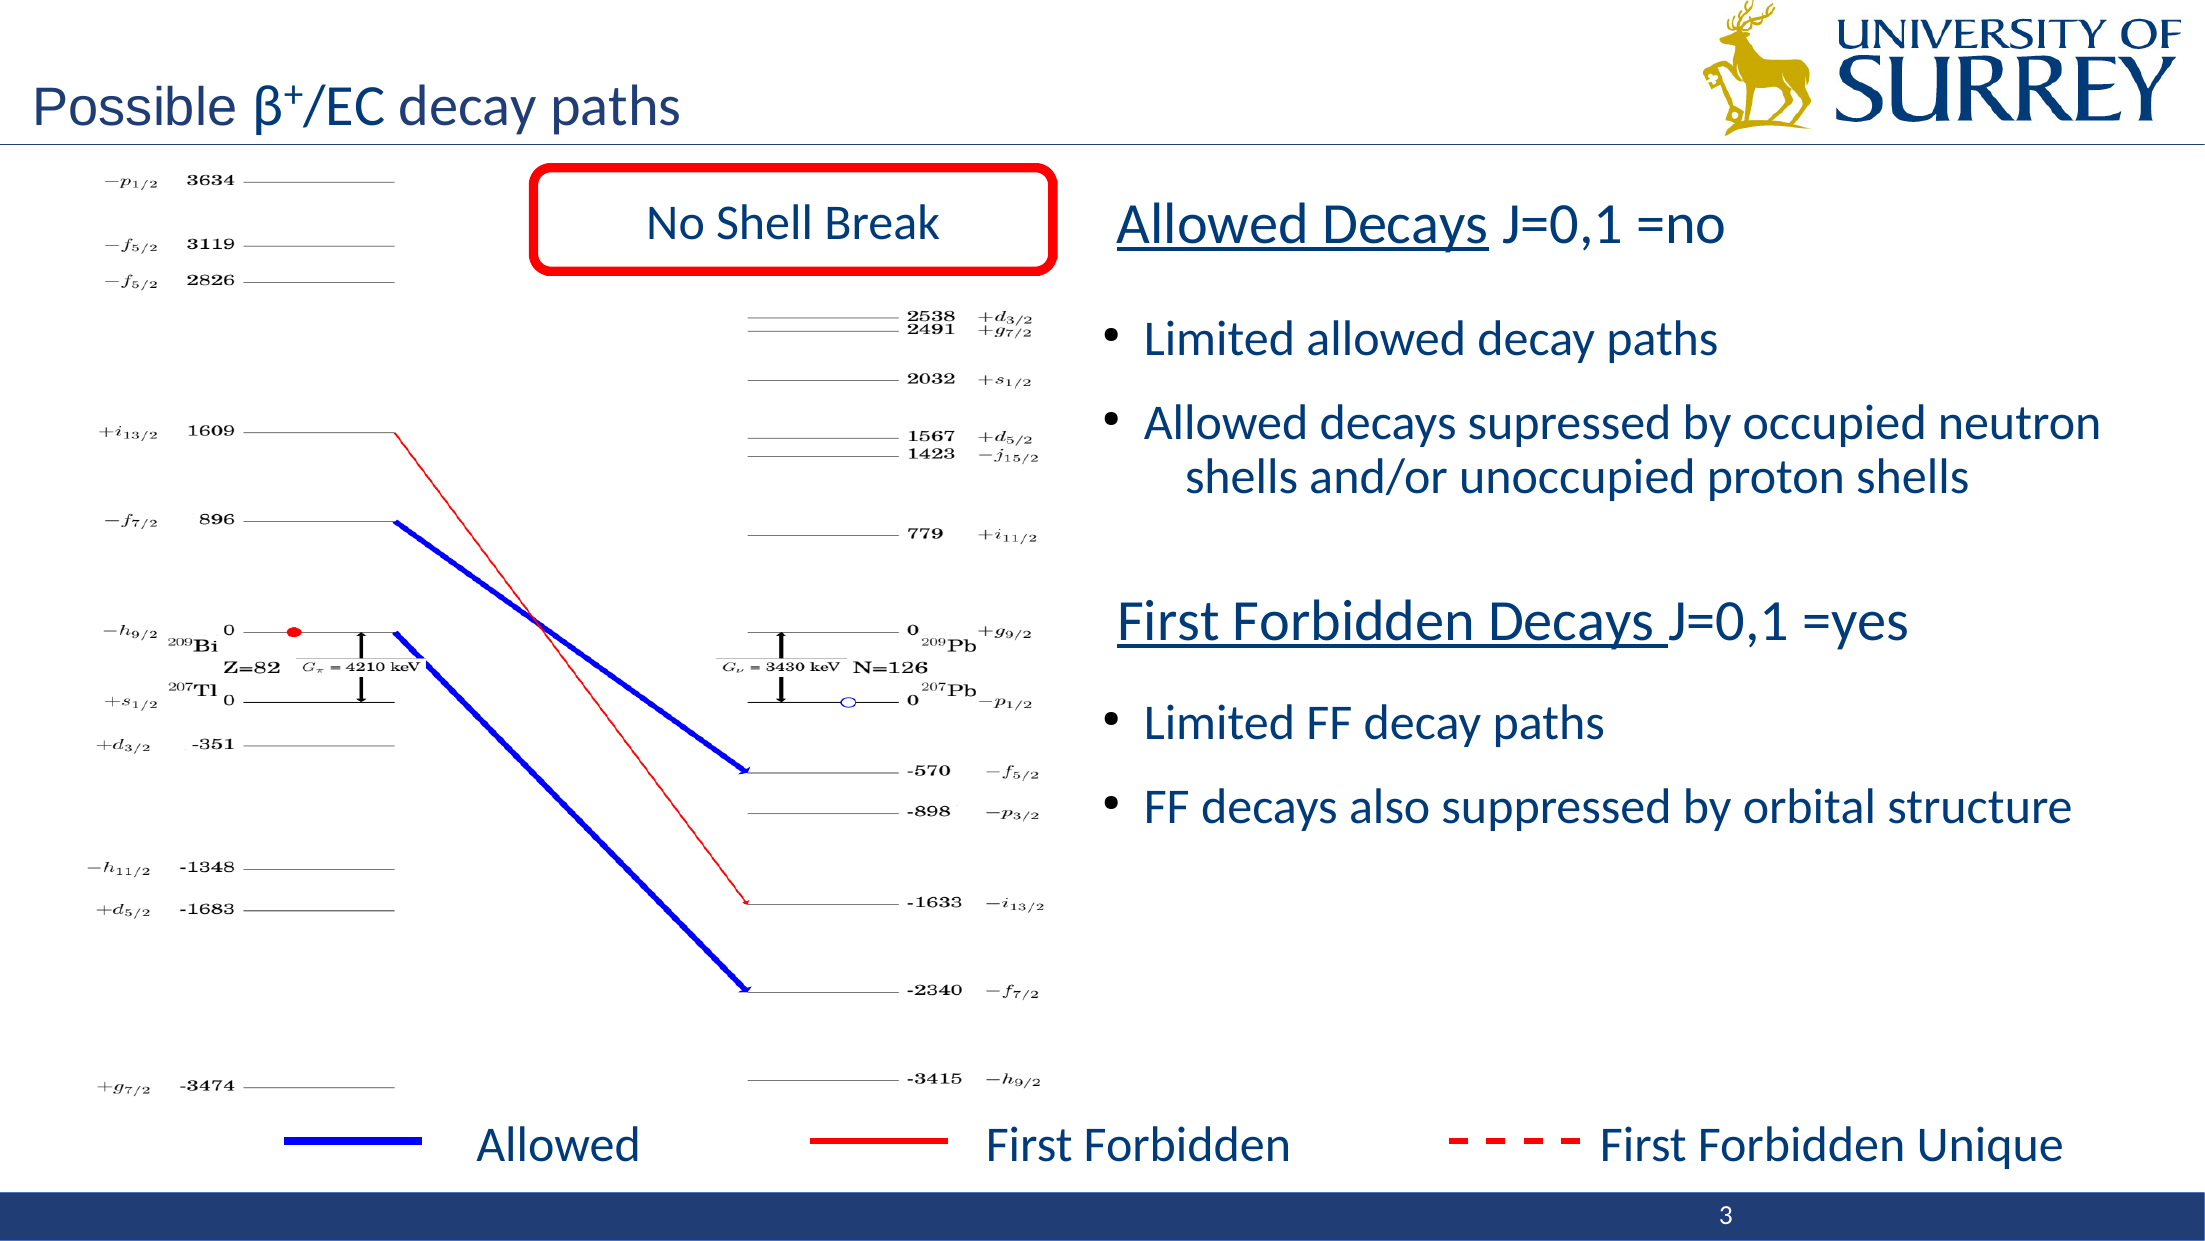

Possible β+/EC decay paths
No Shell Break
Allowed Decays J=0,1 =no
Limited allowed decay paths
Allowed decays supressed by occupied neutron shells and/or unoccupied proton shells
First Forbidden Decays J=0,1 =yes
Limited FF decay paths
FF decays also suppressed by orbital structure
Allowed
First Forbidden
First Forbidden Unique
2